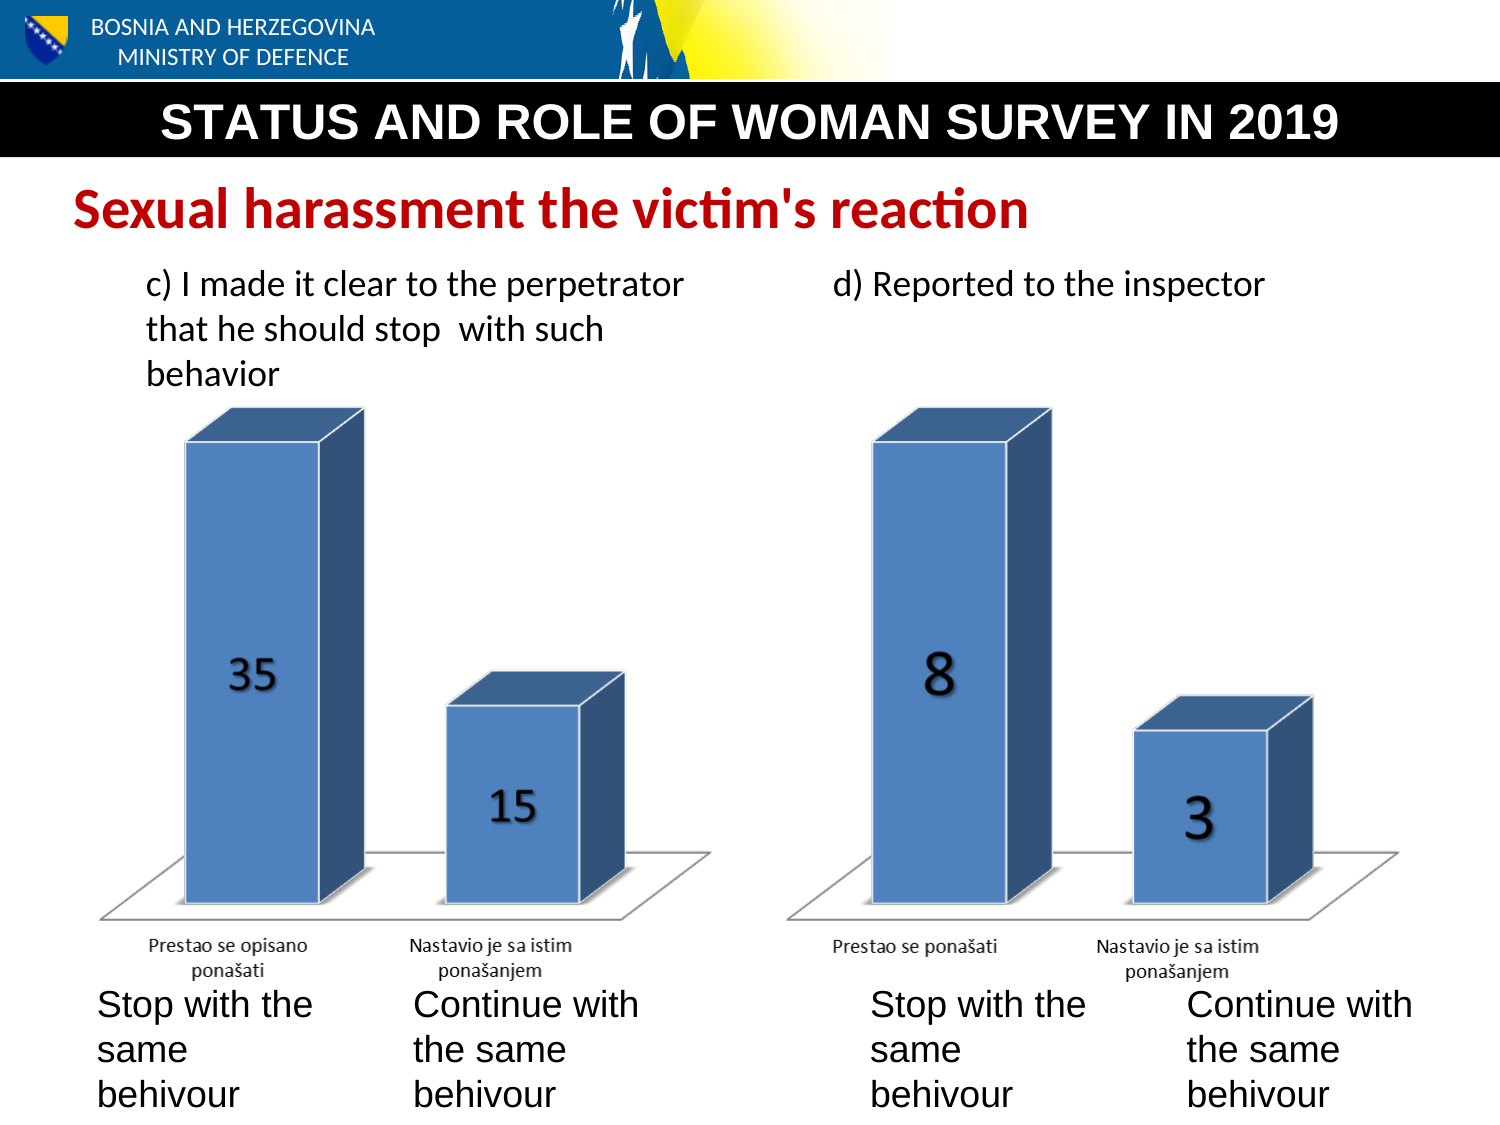

STATUS AND ROLE OF WOMAN SURVEY IN 2019
# Sexual harassment the victim's reaction
	c) I made it clear to the perpetrator that he should stop with such behavior
	d) Reported to the inspector
Stop with the same behivour
Continue with the same behivour
Stop with the same behivour
Continue with the same behivour